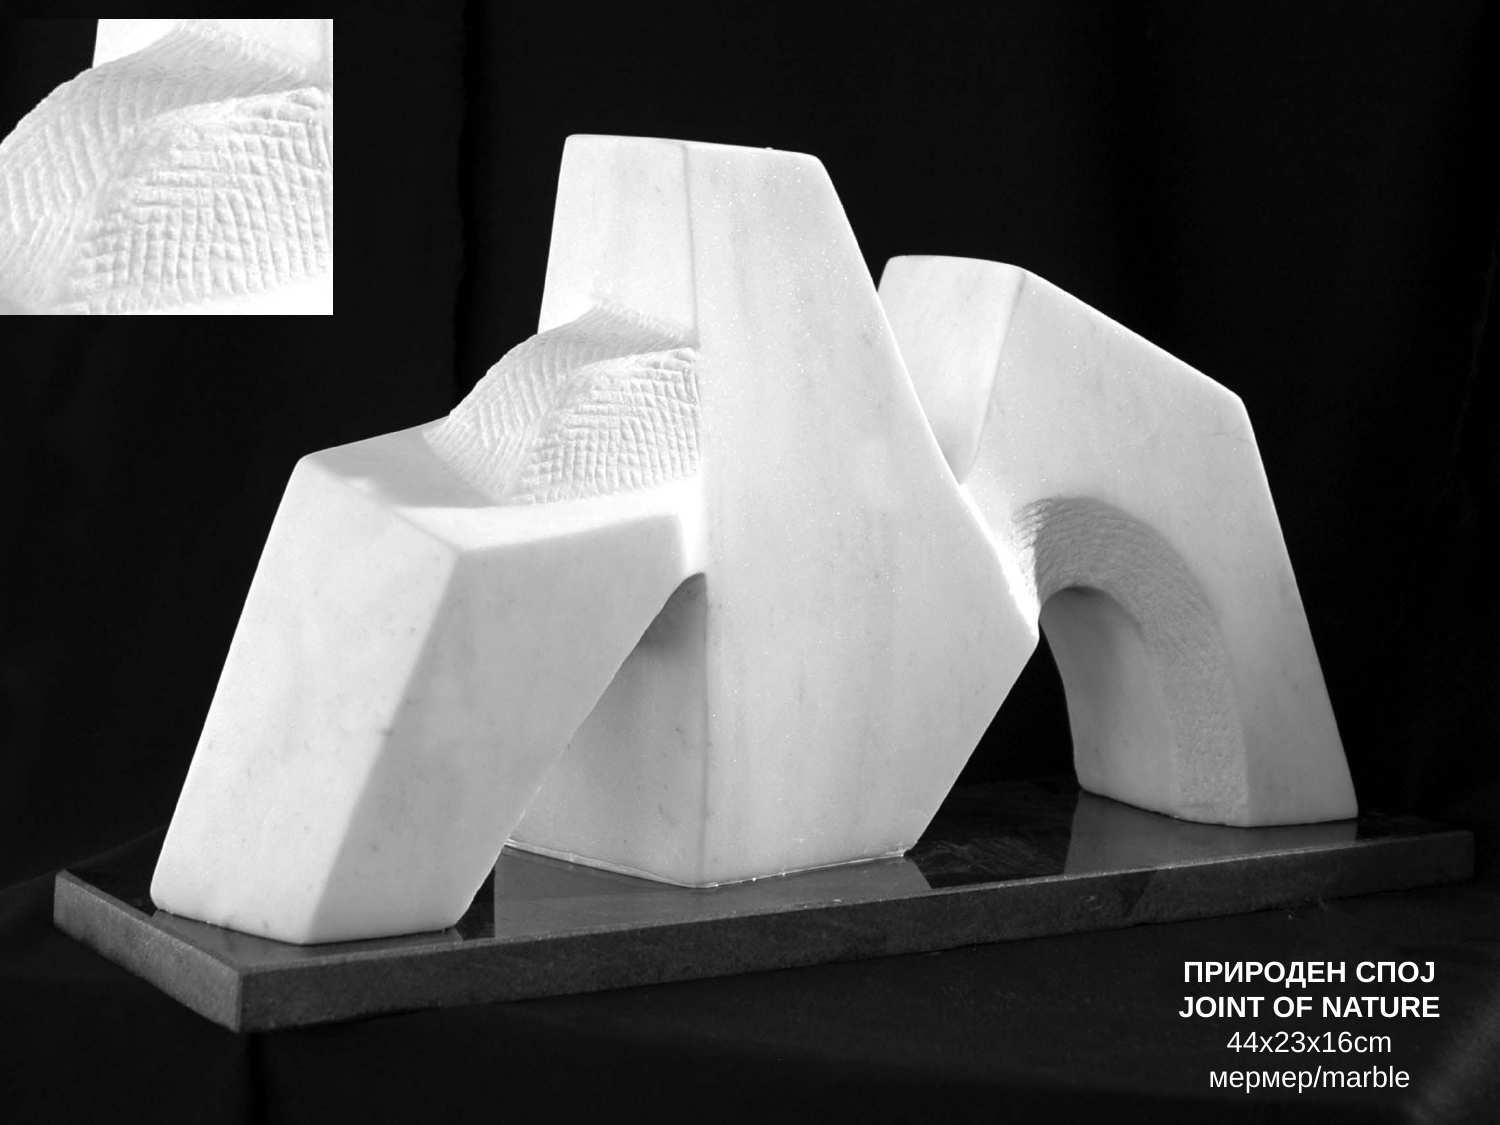

ПРИРОДЕН СПОЈ
JOINT OF NATURE
44x23x16cm
мермер/marble